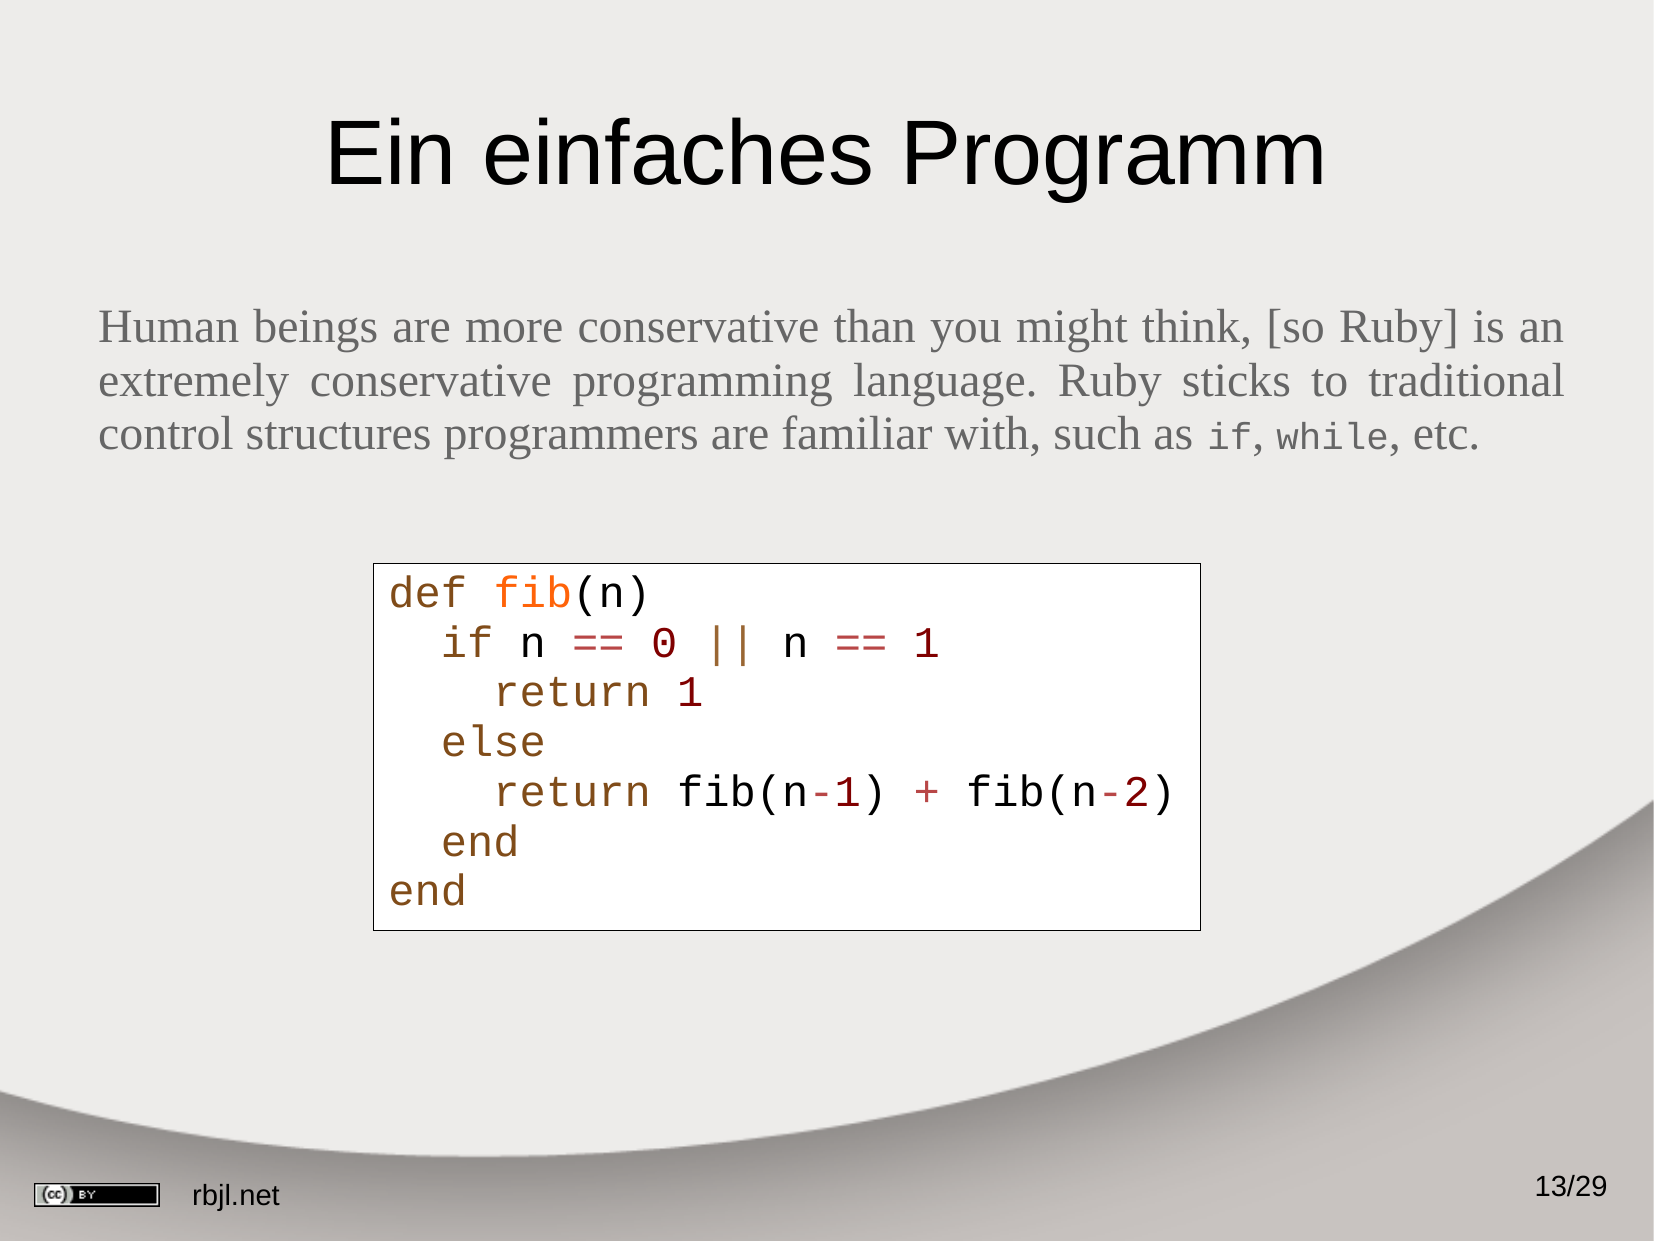

# Ein einfaches Programm
Human beings are more conservative than you might think, [so Ruby] is an extremely conservative programming language. Ruby sticks to traditional control structures programmers are familiar with, such as if, while, etc.
def fib(n)
 if n == 0 || n == 1
 return 1
 else
 return fib(n-1) + fib(n-2)
 end
end
13